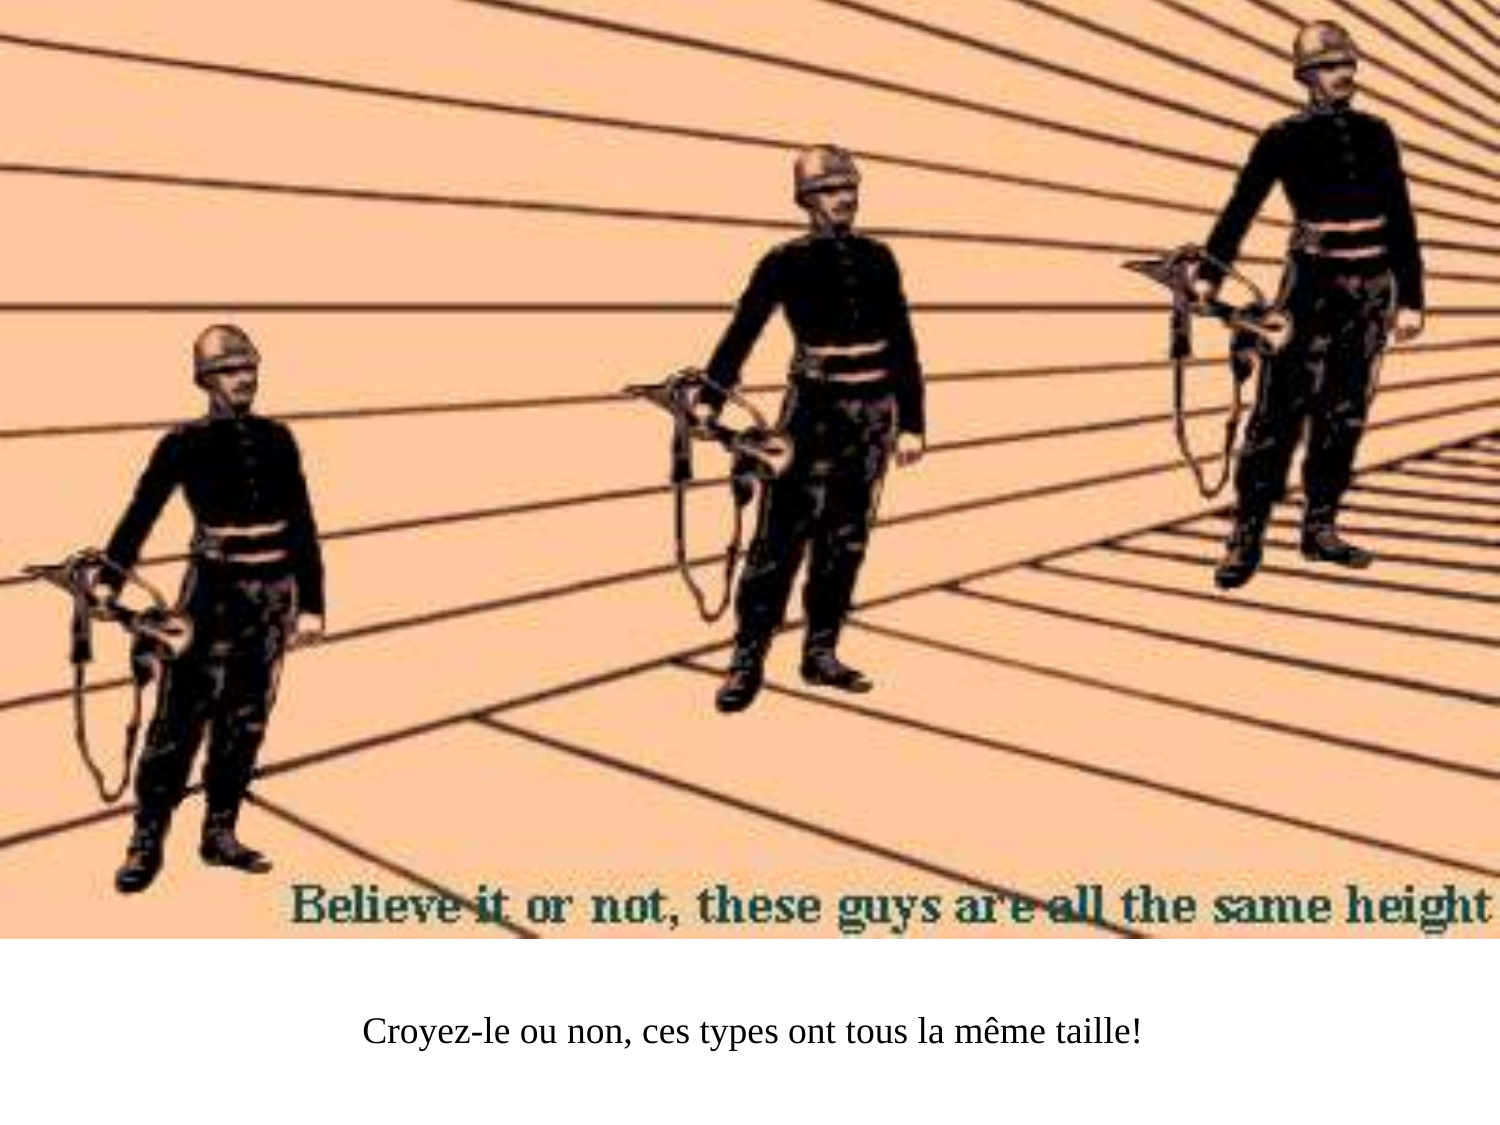

Who is the tallest?
Croyez-le ou non, ces types ont tous la même taille!